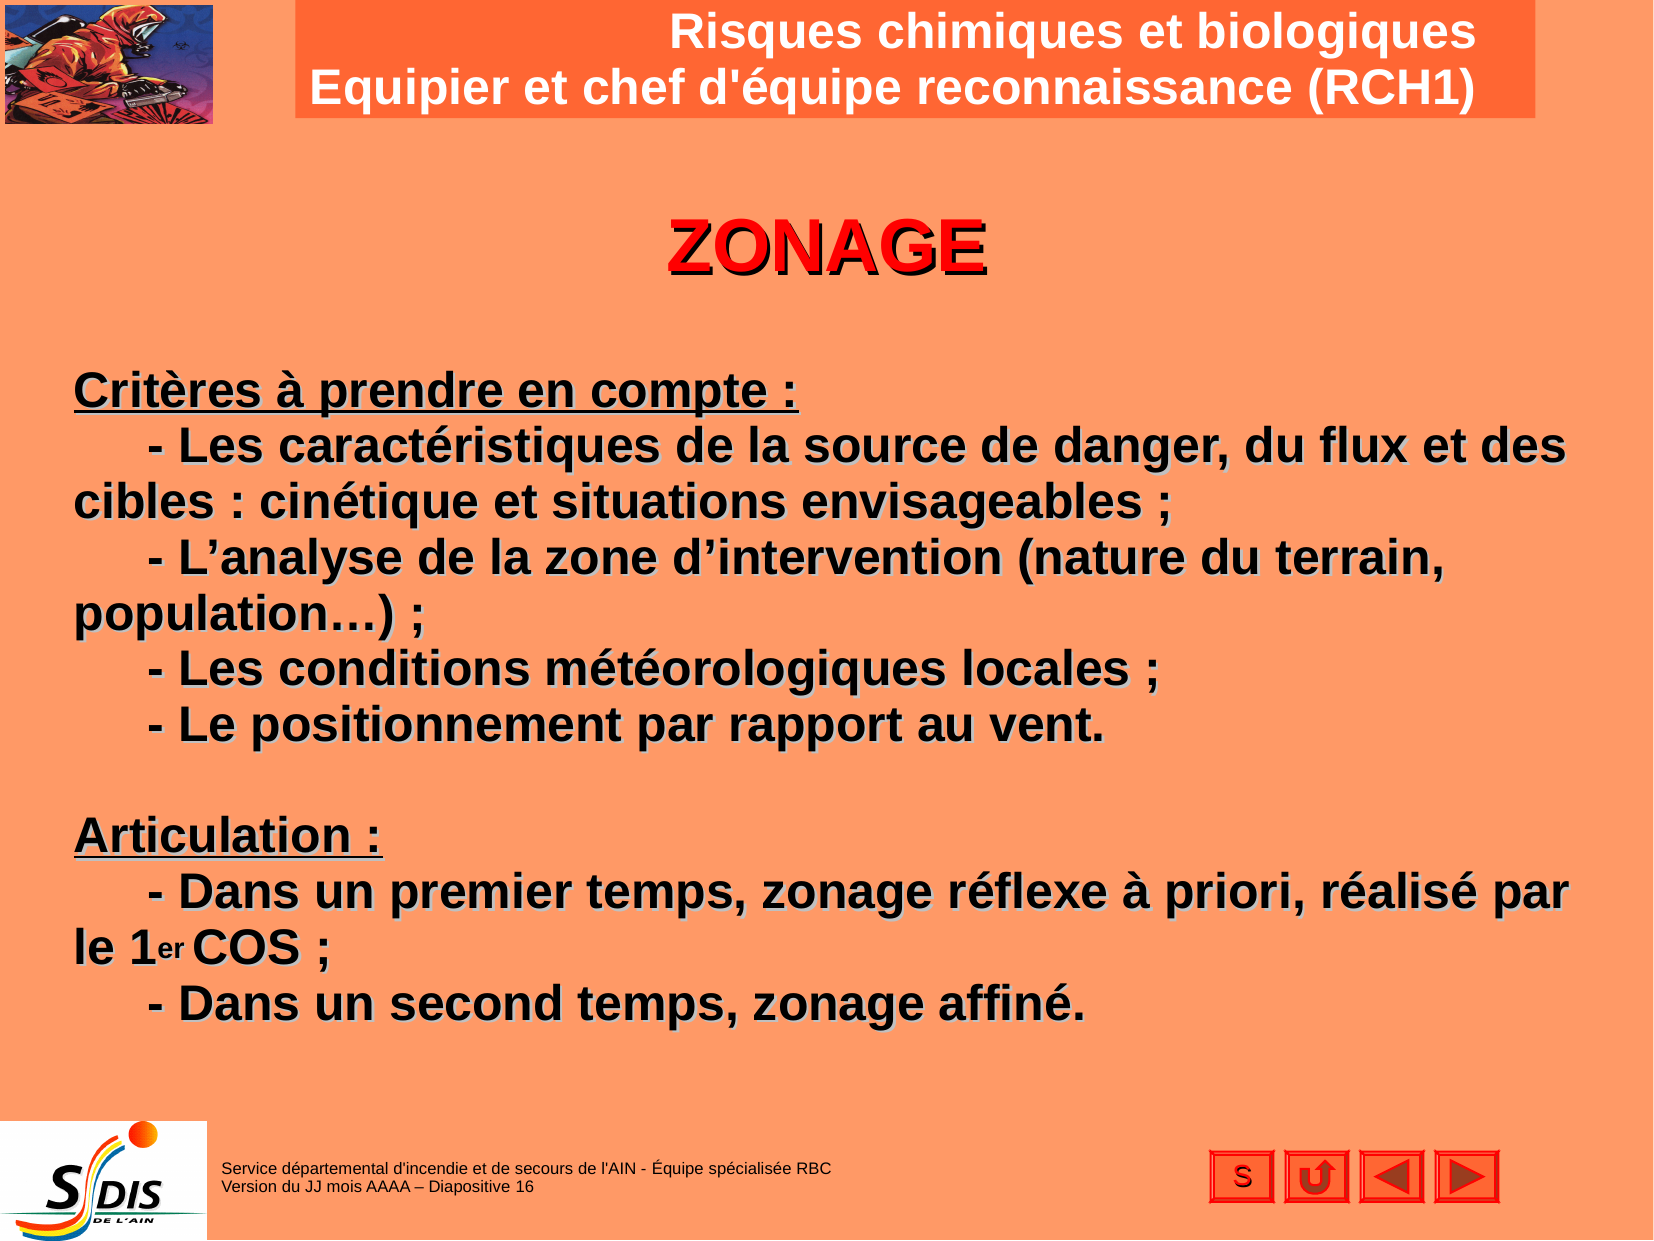

ZONAGE
Critères à prendre en compte :
	- Les caractéristiques de la source de danger, du flux et des cibles : cinétique et situations envisageables ;
	- L’analyse de la zone d’intervention (nature du terrain, population…) ;
	- Les conditions météorologiques locales ;
	- Le positionnement par rapport au vent.
Articulation :
	- Dans un premier temps, zonage réflexe à priori, réalisé par le 1er COS ;
	- Dans un second temps, zonage affiné.
S